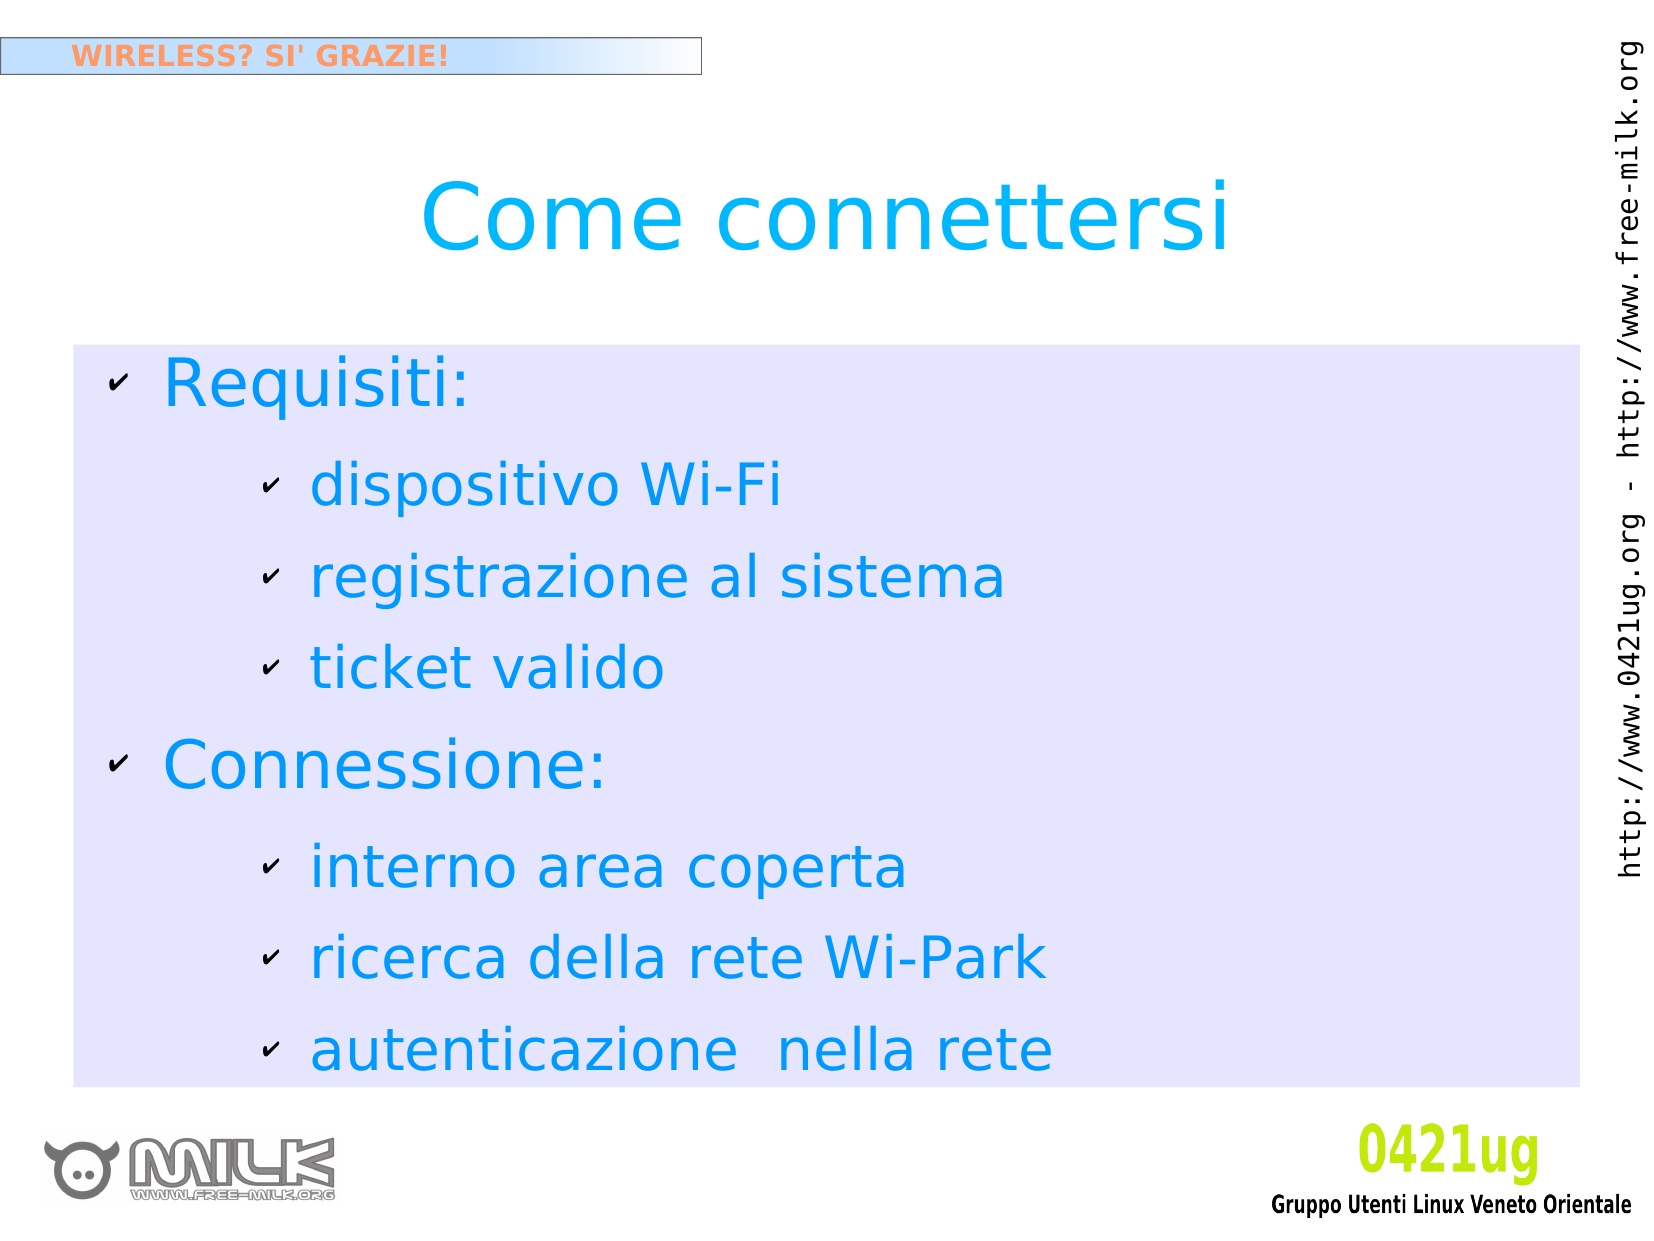

# Come connettersi
Requisiti:
dispositivo Wi-Fi
registrazione al sistema
ticket valido
Connessione:
interno area coperta
ricerca della rete Wi-Park
autenticazione nella rete